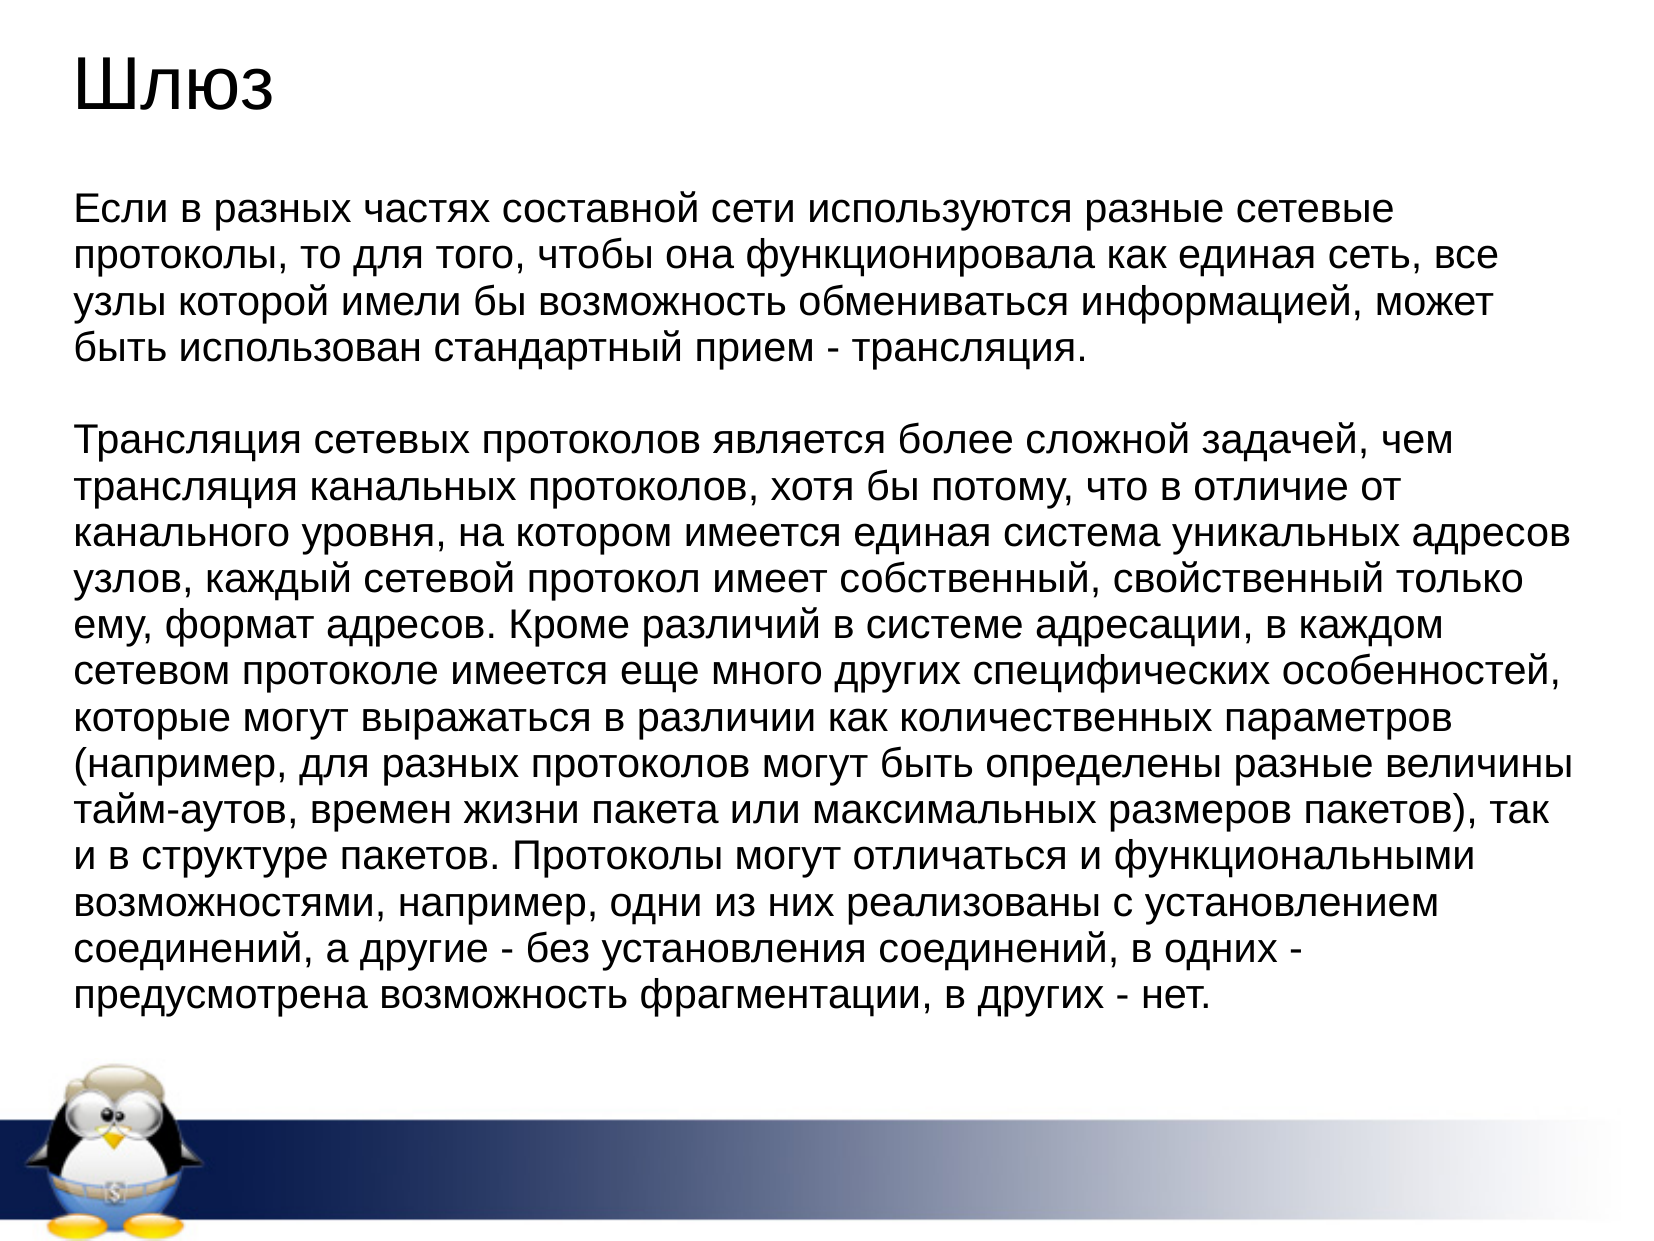

Шлюз
Если в разных частях составной сети используются разные сетевые протоколы, то для того, чтобы она функционировала как единая сеть, все узлы которой имели бы возможность обмениваться информацией, может быть использован стандартный прием - трансляция.
Трансляция сетевых протоколов является более сложной задачей, чем трансляция канальных протоколов, хотя бы потому, что в отличие от канального уровня, на котором имеется единая система уникальных адресов узлов, каждый сетевой протокол имеет собственный, свойственный только ему, формат адресов. Кроме различий в системе адресации, в каждом сетевом протоколе имеется еще много других специфических особенностей, которые могут выражаться в различии как количественных параметров (например, для разных протоколов могут быть определены разные величины тайм-аутов, времен жизни пакета или максимальных размеров пакетов), так и в структуре пакетов. Протоколы могут отличаться и функциональными возможностями, например, одни из них реализованы с установлением соединений, а другие - без установления соединений, в одних - предусмотрена возможность фрагментации, в других - нет.